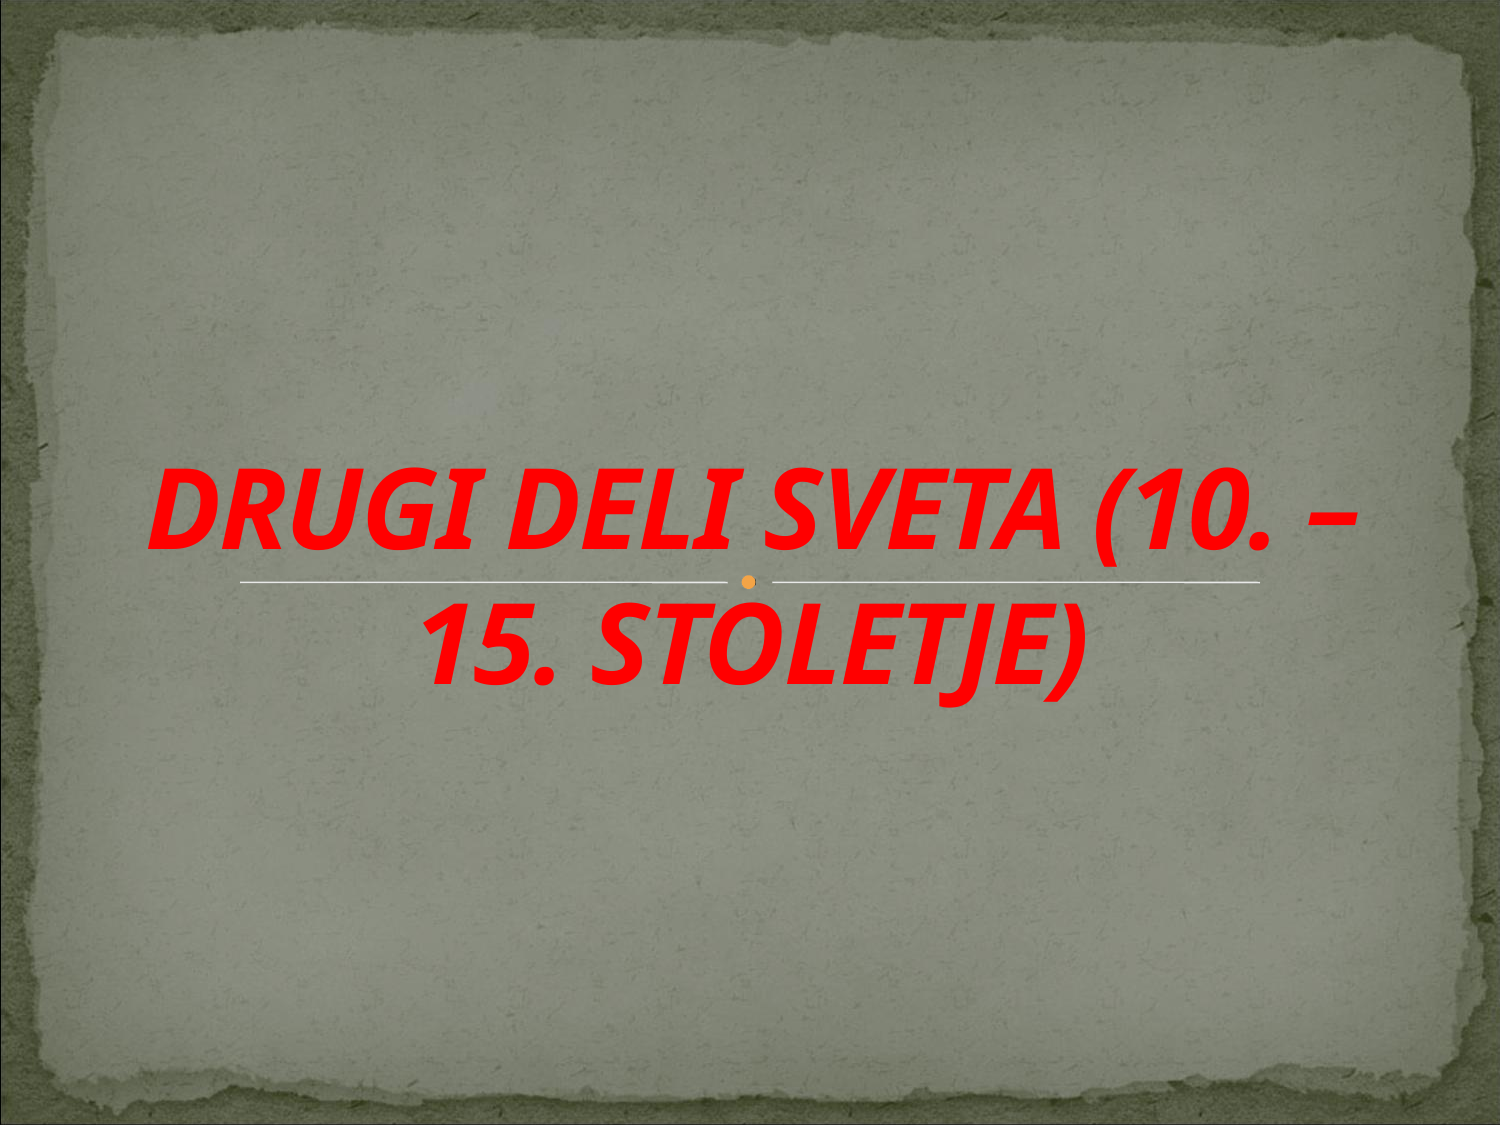

DRUGI DELI SVETA (10. – 15. STOLETJE)
#